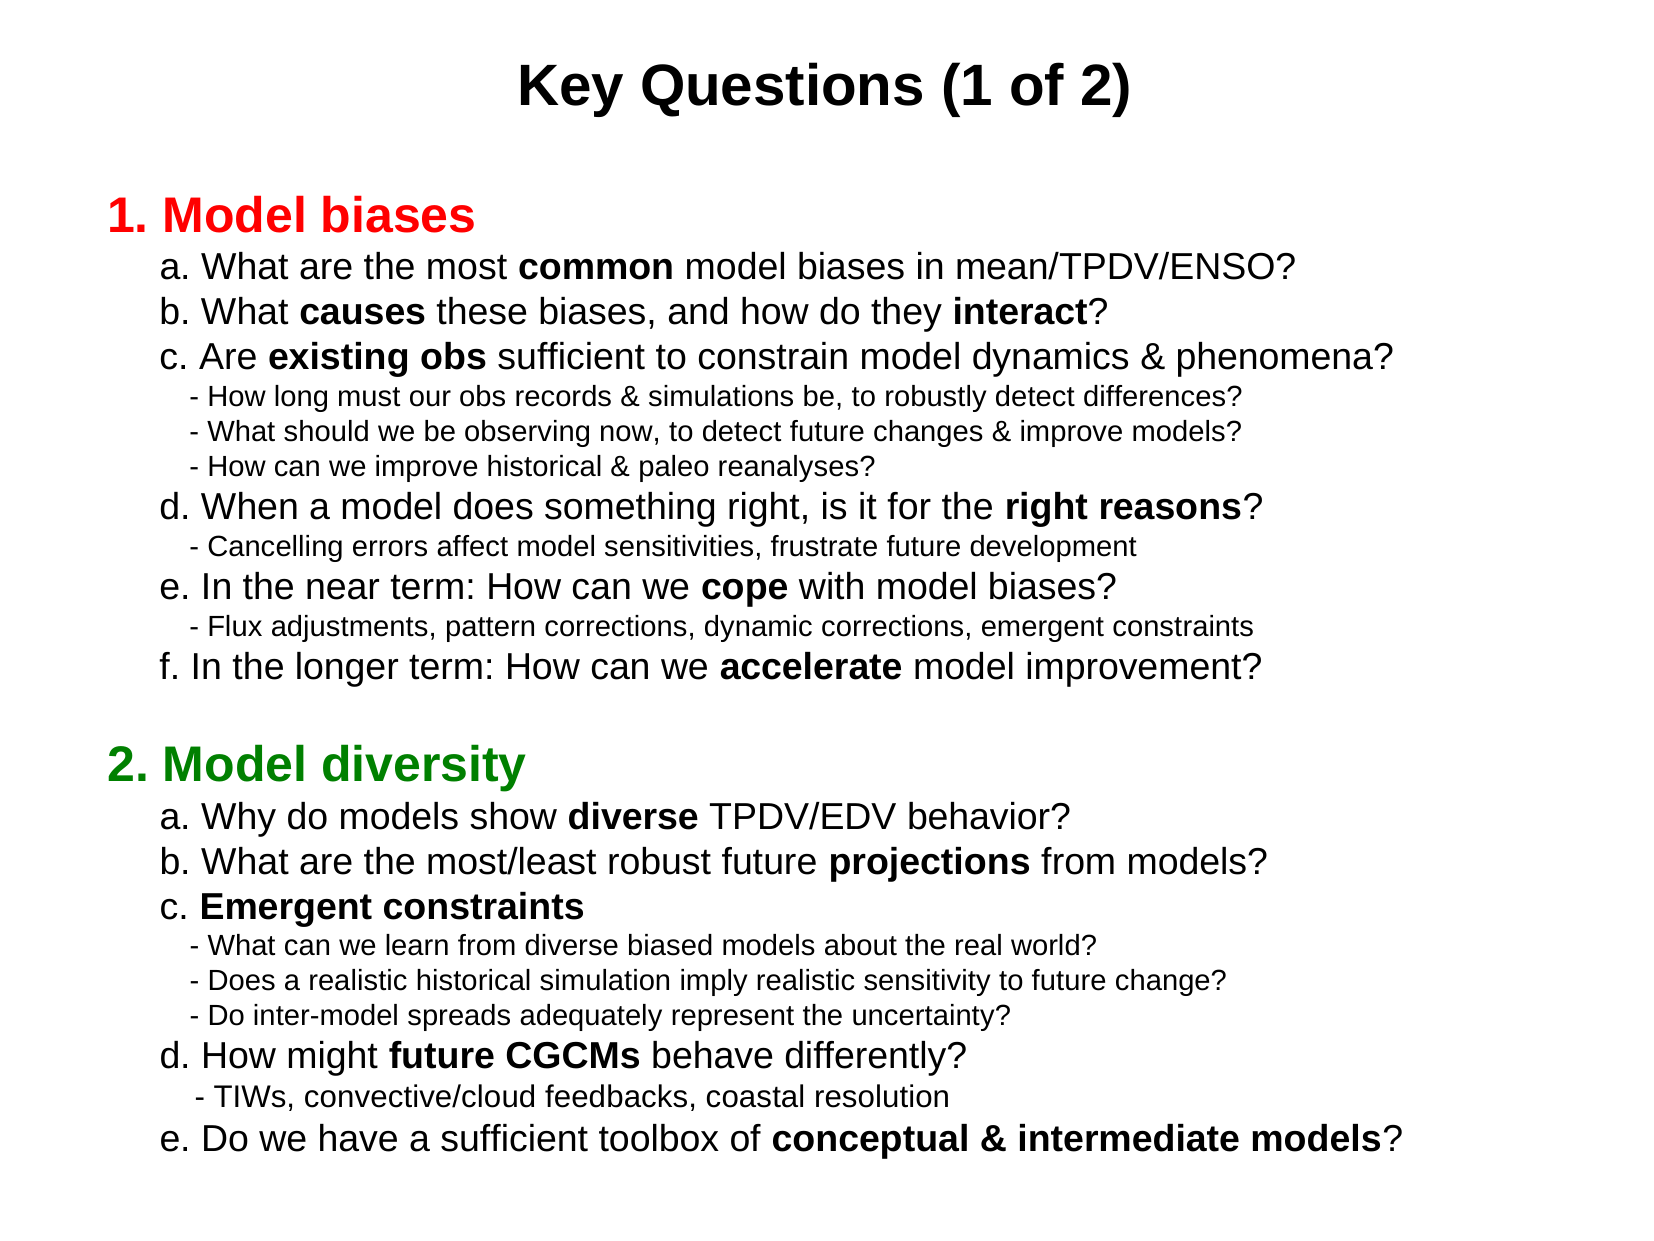

Key Questions (1 of 2)
1. Model biases
 a. What are the most common model biases in mean/TPDV/ENSO?
 b. What causes these biases, and how do they interact?
 c. Are existing obs sufficient to constrain model dynamics & phenomena?
 - How long must our obs records & simulations be, to robustly detect differences?
 - What should we be observing now, to detect future changes & improve models?
 - How can we improve historical & paleo reanalyses?
 d. When a model does something right, is it for the right reasons?
 - Cancelling errors affect model sensitivities, frustrate future development
 e. In the near term: How can we cope with model biases?
 - Flux adjustments, pattern corrections, dynamic corrections, emergent constraints
 f. In the longer term: How can we accelerate model improvement?
2. Model diversity
 a. Why do models show diverse TPDV/EDV behavior?
 b. What are the most/least robust future projections from models?
 c. Emergent constraints
 - What can we learn from diverse biased models about the real world?
 - Does a realistic historical simulation imply realistic sensitivity to future change?
 - Do inter-model spreads adequately represent the uncertainty?
 d. How might future CGCMs behave differently?
 - TIWs, convective/cloud feedbacks, coastal resolution
 e. Do we have a sufficient toolbox of conceptual & intermediate models?